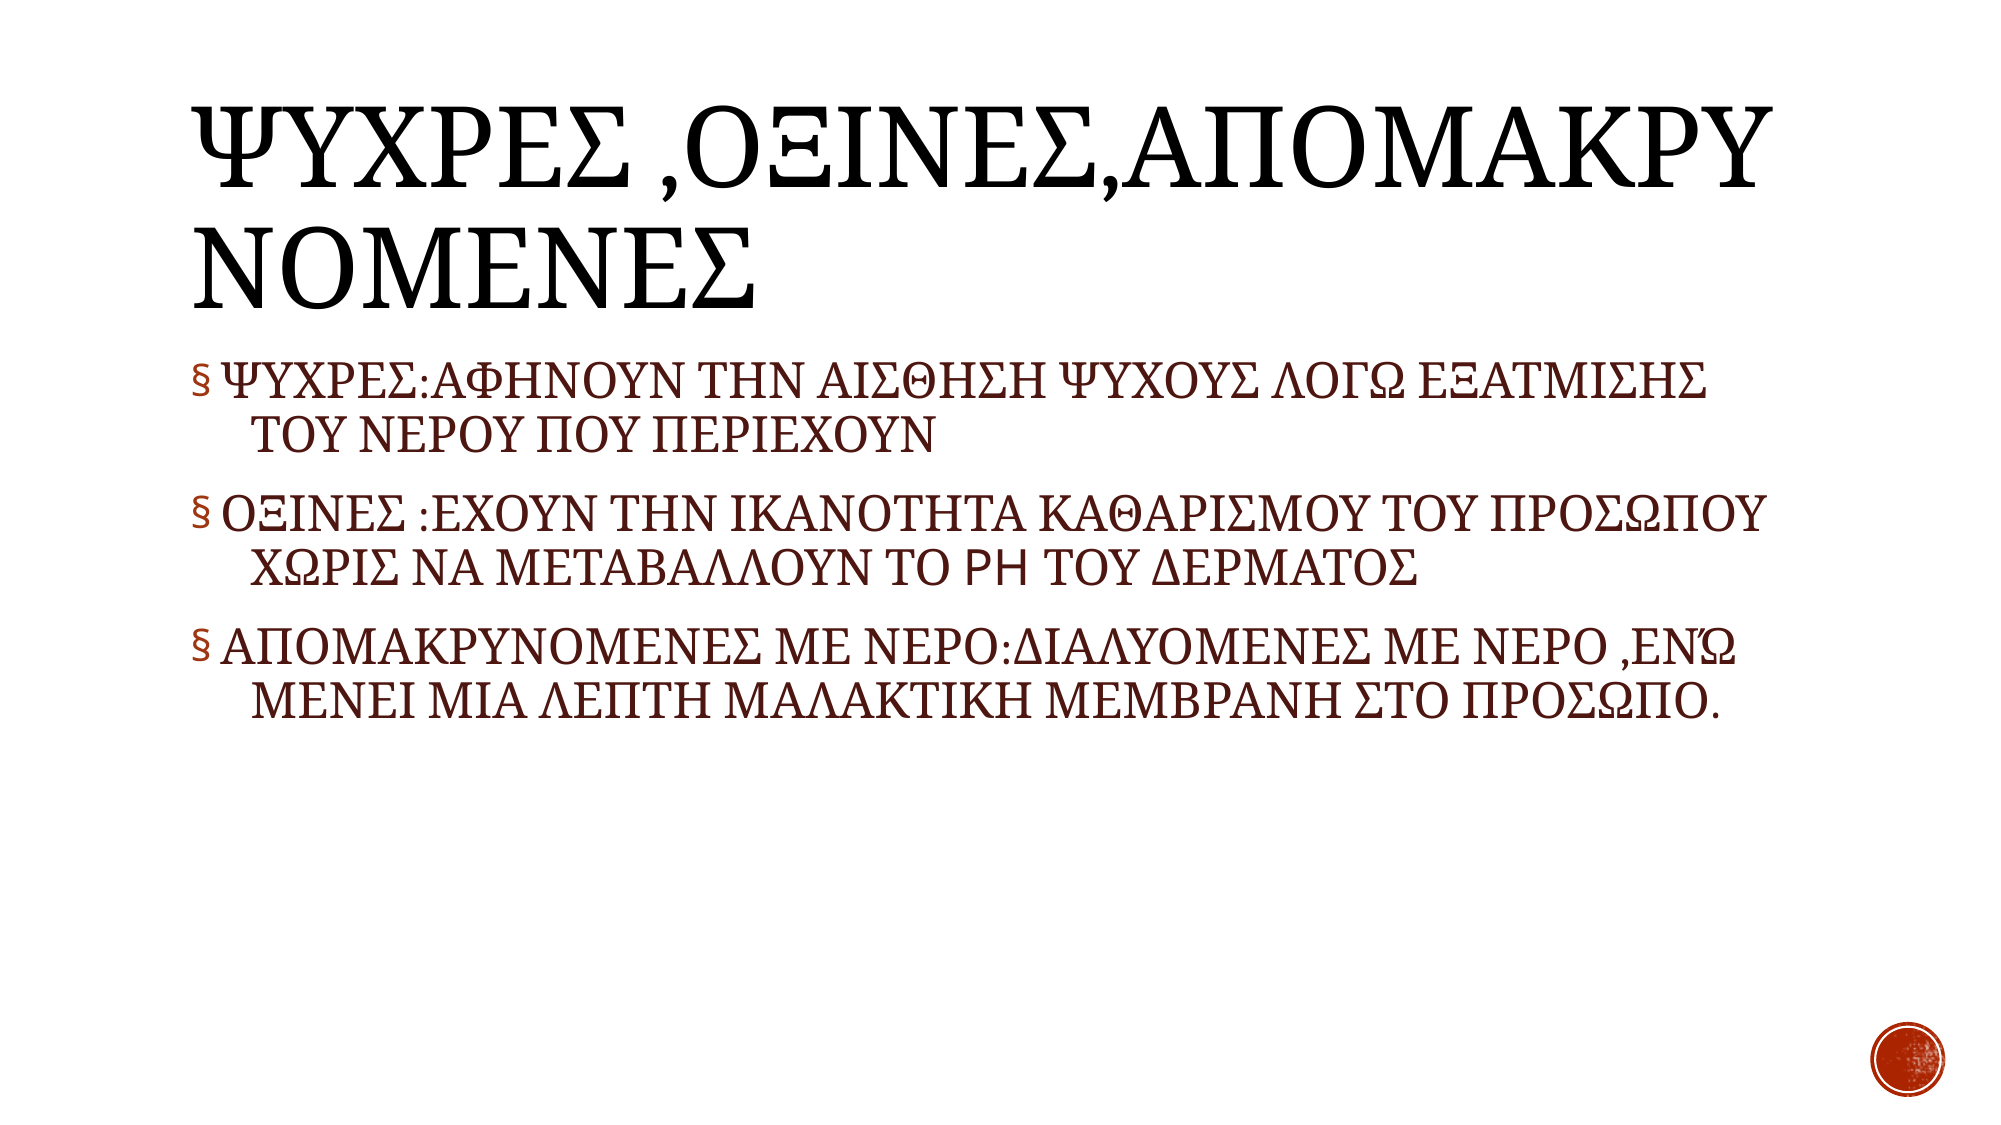

# ΨΥΧΡΕΣ ,ΟΞΙΝΕΣ,ΑΠΟΜΑΚΡΥΝΟΜΕΝΕΣ
ΨΥΧΡΕΣ:ΑΦΗΝΟΥΝ ΤΗΝ ΑΙΣΘΗΣΗ ΨΥΧΟΥΣ ΛΟΓΩ ΕΞΑΤΜΙΣΗΣ ΤΟΥ ΝΕΡΟΥ ΠΟΥ ΠΕΡΙΕΧΟΥΝ
ΟΞΙΝΕΣ :ΕΧΟΥΝ ΤΗΝ ΙΚΑΝΟΤΗΤΑ ΚΑΘΑΡΙΣΜΟΥ ΤΟΥ ΠΡΟΣΩΠΟΥ ΧΩΡΙΣ ΝΑ ΜΕΤΑΒΑΛΛΟΥΝ ΤΟ PH ΤΟΥ ΔΕΡΜΑΤΟΣ
ΑΠΟΜΑΚΡΥΝΟΜΕΝΕΣ ΜΕ ΝΕΡΟ:ΔΙΑΛΥΟΜΕΝΕΣ ΜΕ ΝΕΡΟ ,ΕΝΏ ΜΕΝΕΙ ΜΙΑ ΛΕΠΤΗ ΜΑΛΑΚΤΙΚΗ ΜΕΜΒΡΑΝΗ ΣΤΟ ΠΡΟΣΩΠΟ.